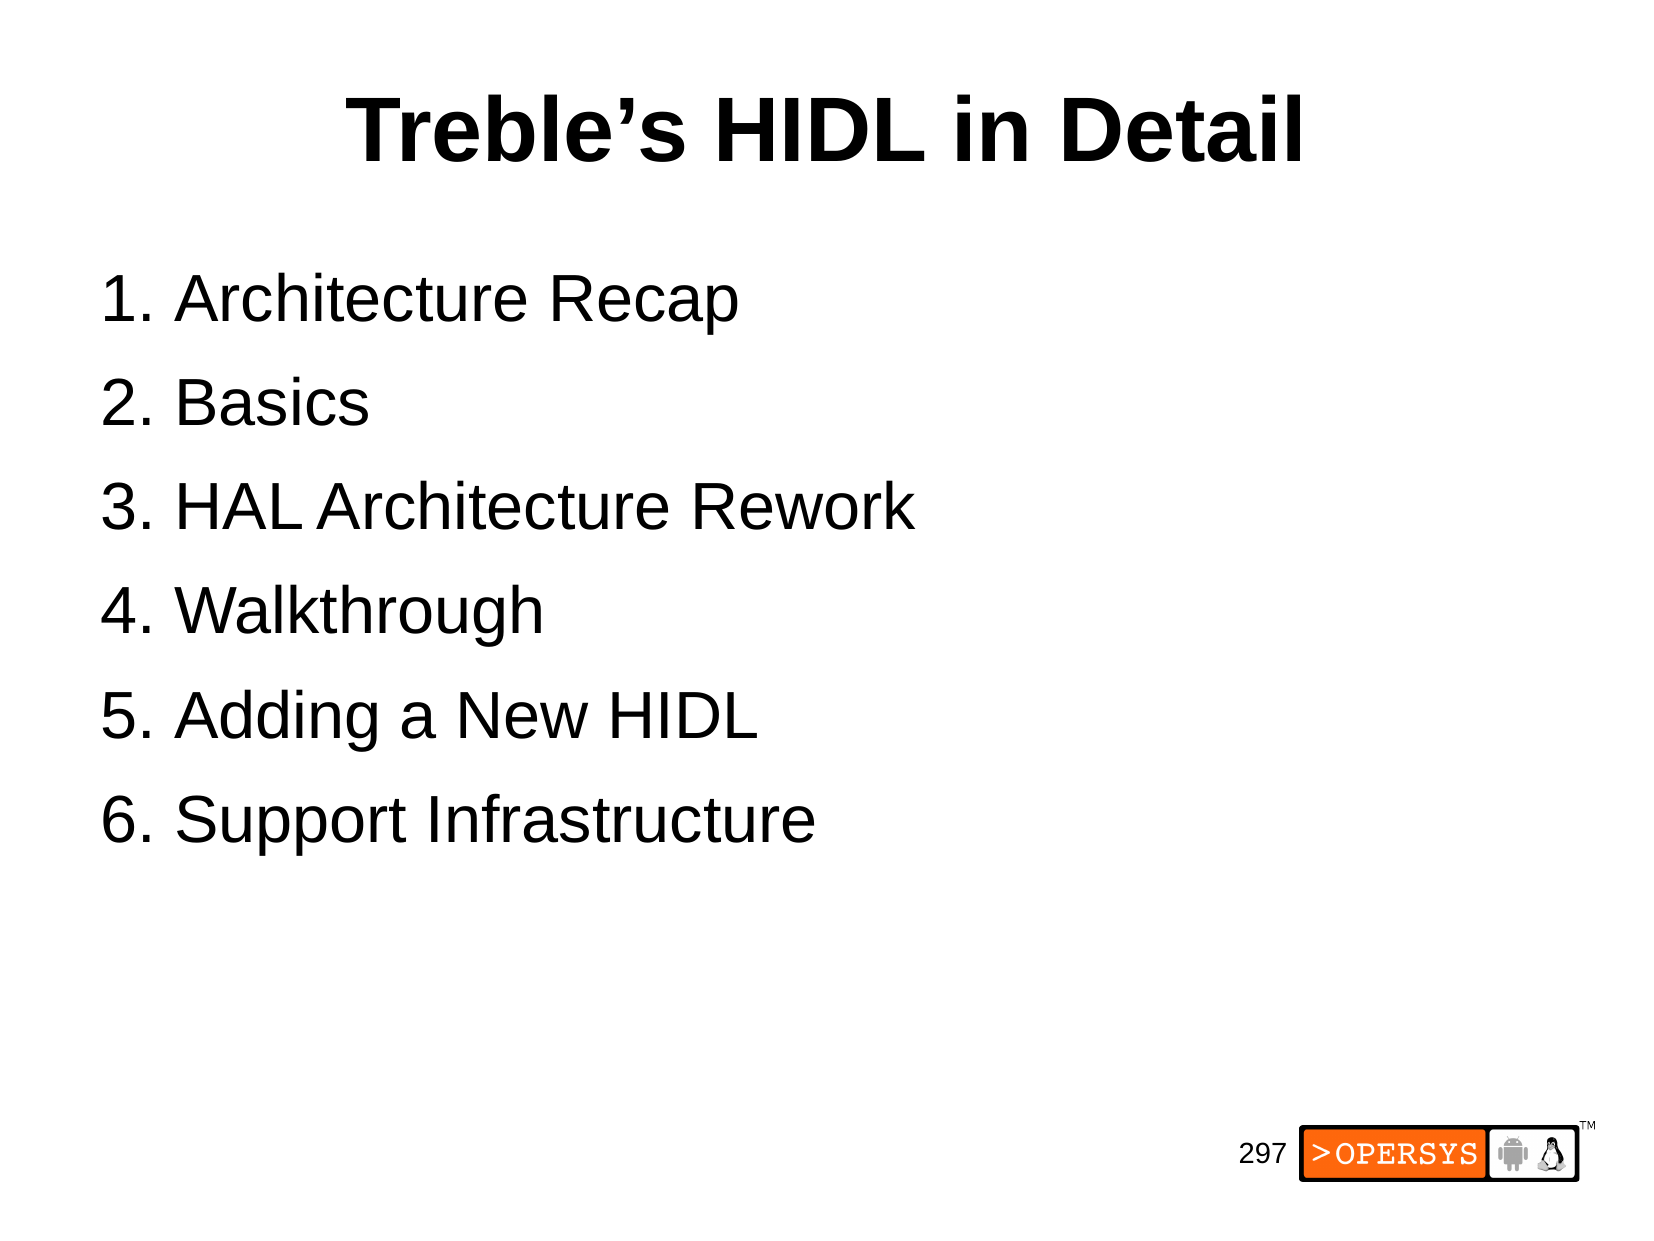

# Treble’s HIDL in Detail
 Architecture Recap
 Basics
 HAL Architecture Rework
 Walkthrough
 Adding a New HIDL
 Support Infrastructure